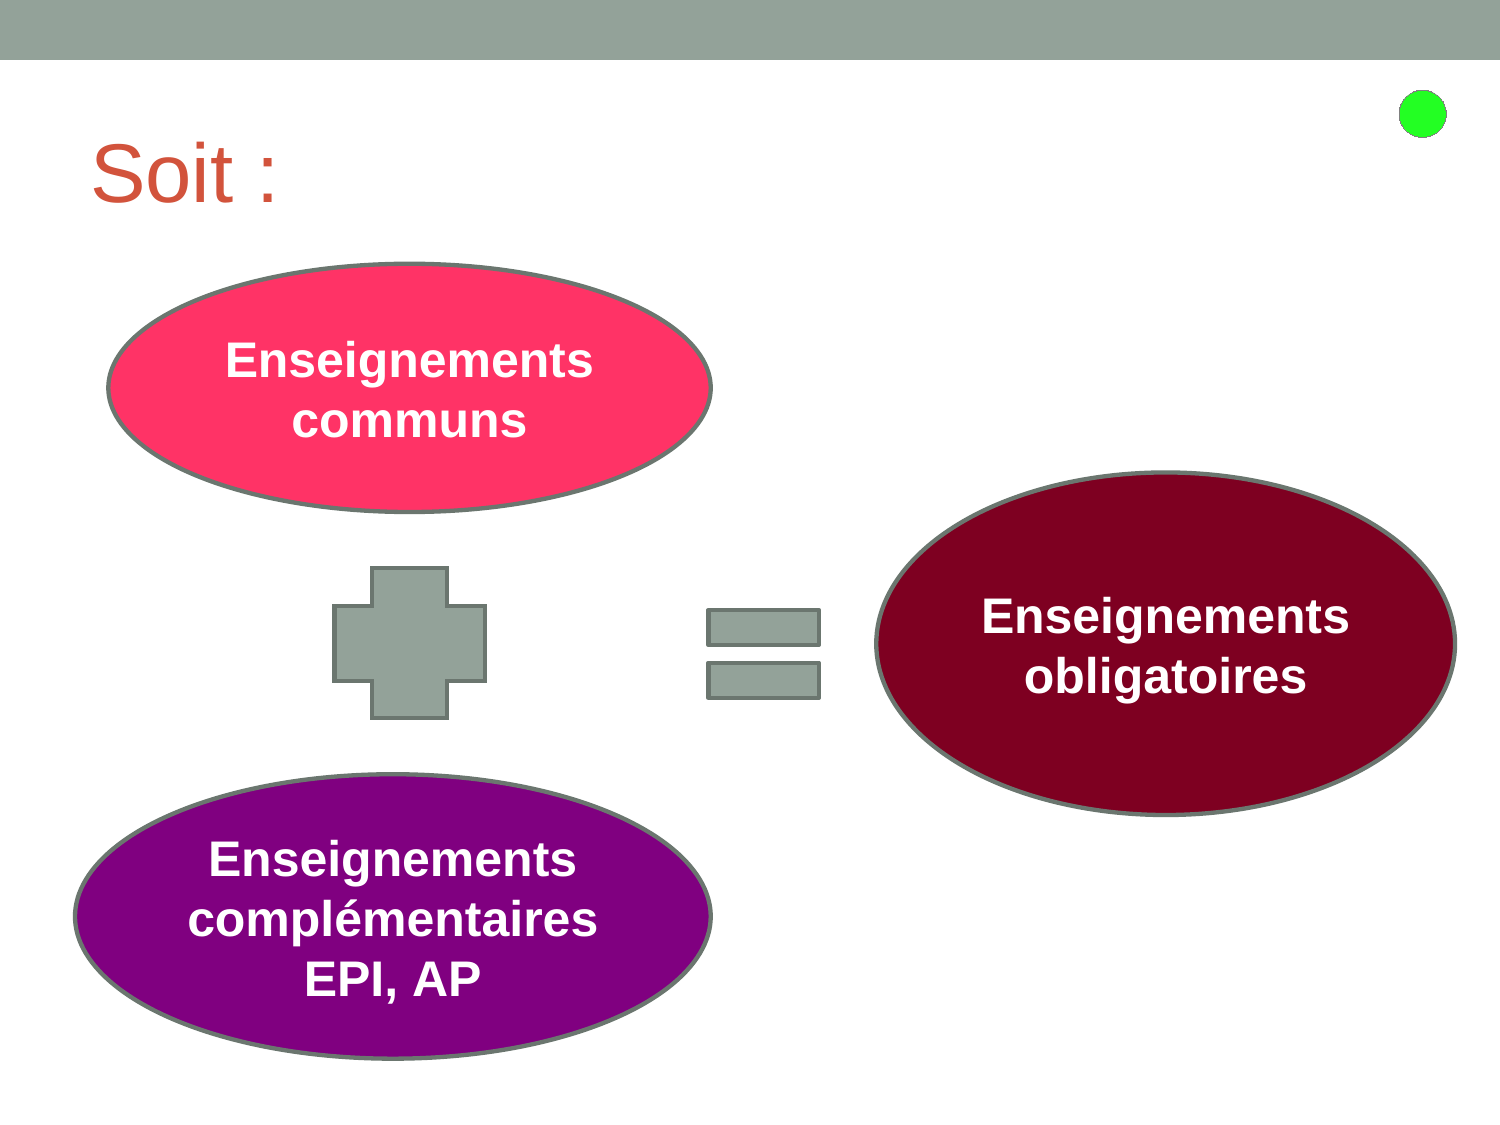

# Soit :
Enseignements communs
Enseignements obligatoires
Enseignements complémentaires
EPI, AP